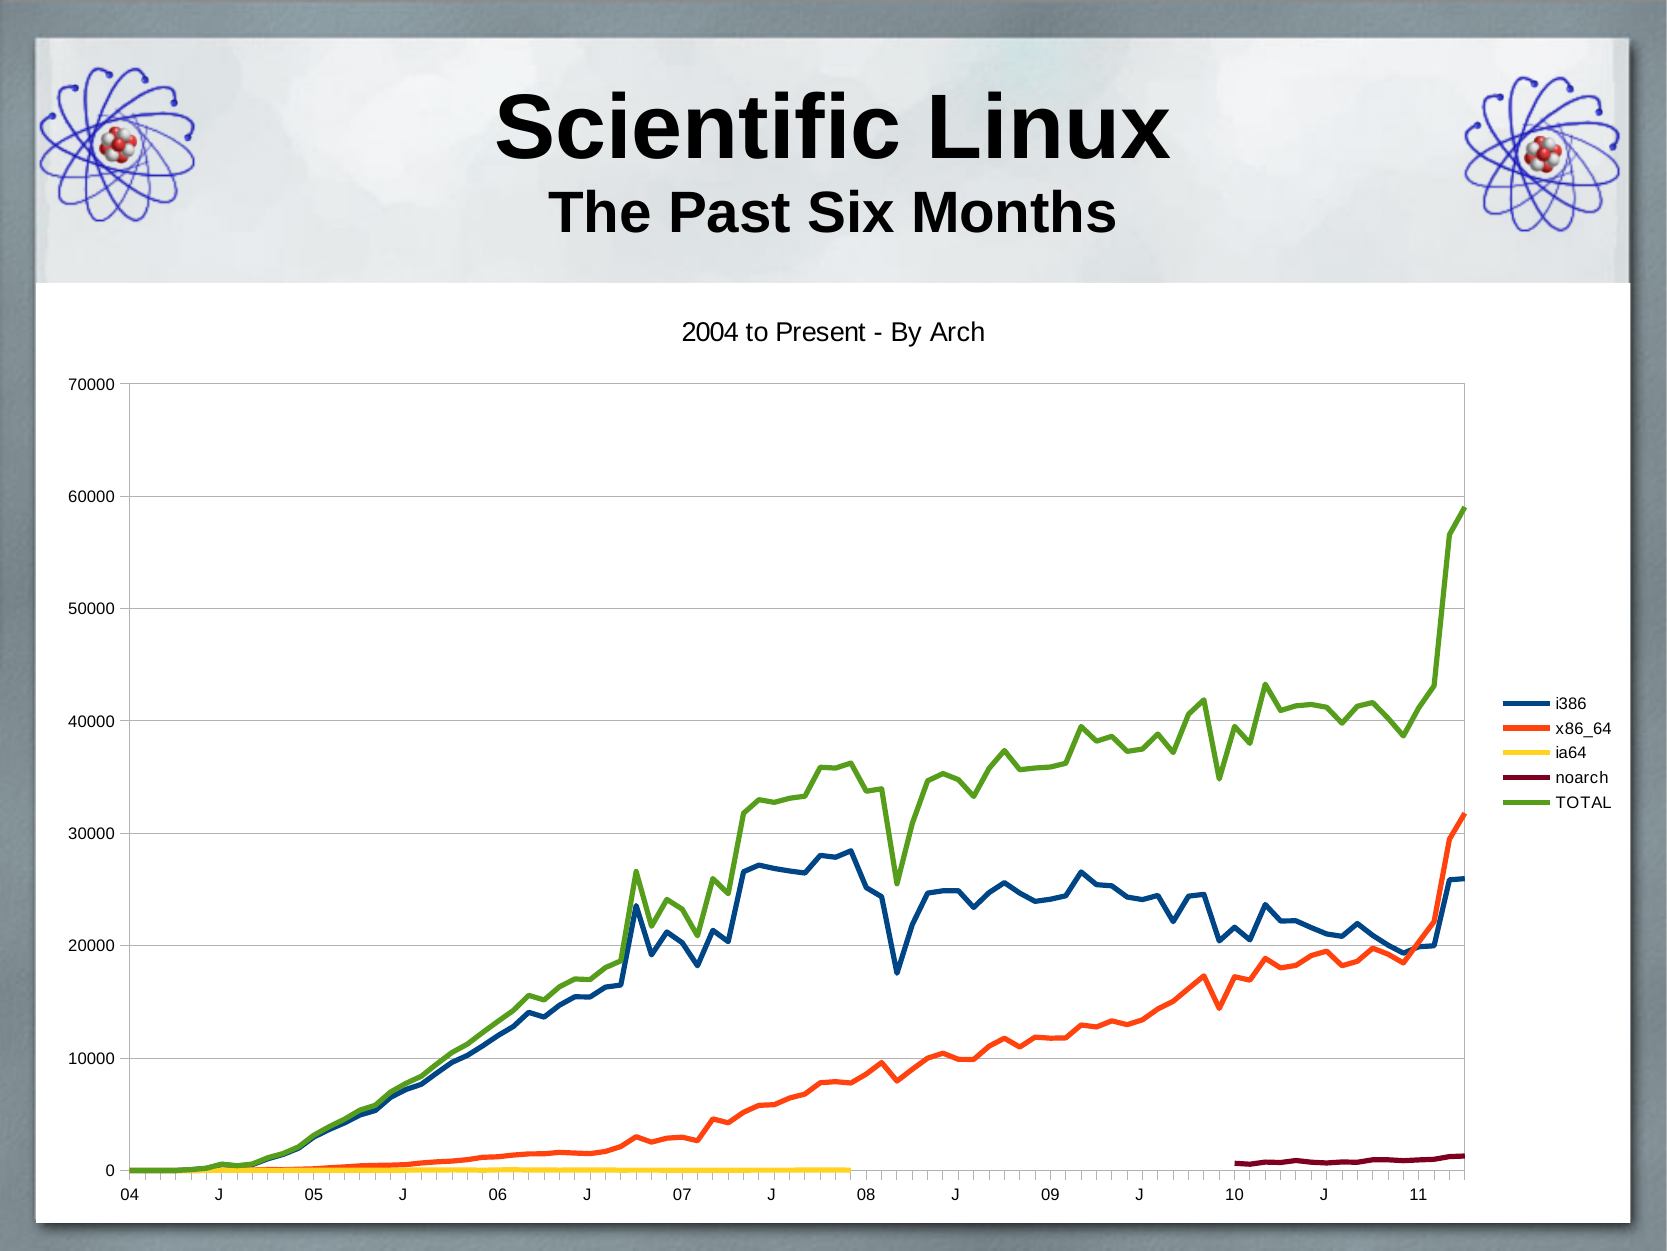

# Scientific Linux The Past Six Months
### Chart: 2004 to Present - By Arch
| Category | i386 | x86_64 | ia64 | noarch | TOTAL |
|---|---|---|---|---|---|
| 04 | 0.0 | 0.0 | 0.0 | None | 0.0 |
| None | 0.0 | 0.0 | 0.0 | None | 0.0 |
| None | 0.0 | 0.0 | 0.0 | None | 0.0 |
| None | 0.0 | 0.0 | 0.0 | None | 0.0 |
| None | 73.0 | 0.0 | 0.0 | None | 73.0 |
| None | 182.0 | 7.0 | 9.0 | None | 198.0 |
| J | 540.0 | 16.0 | 6.0 | None | 562.0 |
| None | 385.0 | 23.0 | 12.0 | None | 420.0 |
| None | 517.0 | 46.0 | 11.0 | None | 574.0 |
| None | 1040.0 | 83.0 | 9.0 | None | 1132.0 |
| None | 1427.0 | 69.0 | 9.0 | None | 1505.0 |
| None | 1976.0 | 108.0 | 17.0 | None | 2101.0 |
| 05 | 2979.0 | 146.0 | 15.0 | None | 3140.0 |
| None | 3645.0 | 241.0 | 12.0 | None | 3898.0 |
| None | 4235.0 | 313.0 | 16.0 | None | 4564.0 |
| None | 4933.0 | 409.0 | 24.0 | None | 5366.0 |
| None | 5329.0 | 450.0 | 20.0 | None | 5799.0 |
| None | 6502.0 | 468.0 | 12.0 | None | 6982.0 |
| J | 7202.0 | 520.0 | 25.0 | None | 7747.0 |
| None | 7663.0 | 665.0 | 49.0 | None | 8377.0 |
| None | 8664.0 | 763.0 | 38.0 | None | 9465.0 |
| None | 9616.0 | 833.0 | 48.0 | None | 10497.0 |
| None | 10231.0 | 960.0 | 44.0 | None | 11235.0 |
| None | 11084.0 | 1171.0 | 19.0 | None | 12274.0 |
| 06 | 12003.0 | 1215.0 | 51.0 | None | 13269.0 |
| None | 12807.0 | 1367.0 | 62.0 | None | 14236.0 |
| None | 14067.0 | 1473.0 | 39.0 | None | 15579.0 |
| None | 13642.0 | 1477.0 | 47.0 | None | 15166.0 |
| None | 14701.0 | 1608.0 | 28.0 | None | 16337.0 |
| None | 15449.0 | 1547.0 | 44.0 | None | 17040.0 |
| J | 15435.0 | 1497.0 | 46.0 | None | 16978.0 |
| None | 16313.0 | 1690.0 | 47.0 | None | 18050.0 |
| None | 16497.0 | 2128.0 | 23.0 | None | 18648.0 |
| None | 23568.0 | 3004.0 | 31.0 | None | 26603.0 |
| None | 19177.0 | 2518.0 | 27.0 | None | 21722.0 |
| None | 21219.0 | 2873.0 | 26.0 | None | 24118.0 |
| 07 | 20265.0 | 2960.0 | 25.0 | None | 23250.0 |
| None | 18211.0 | 2642.0 | 23.0 | None | 20876.0 |
| None | 21365.0 | 4582.0 | 25.0 | None | 25972.0 |
| None | 20359.0 | 4238.0 | 21.0 | None | 24618.0 |
| None | 26581.0 | 5176.0 | 24.0 | None | 31781.0 |
| None | 27167.0 | 5793.0 | 29.0 | None | 32989.0 |
| J | 26871.0 | 5851.0 | 28.0 | None | 32750.0 |
| None | 26643.0 | 6442.0 | 29.0 | None | 33114.0 |
| None | 26466.0 | 6798.0 | 35.0 | None | 33299.0 |
| None | 28037.0 | 7806.0 | 34.0 | None | 35877.0 |
| None | 27869.0 | 7902.0 | 32.0 | None | 35803.0 |
| None | 28439.0 | 7781.0 | 27.0 | None | 36247.0 |
| 08 | 25163.0 | 8577.0 | None | None | 33740.0 |
| None | 24355.0 | 9604.0 | None | None | 33959.0 |
| None | 17549.0 | 7953.0 | None | None | 25502.0 |
| None | 21872.0 | 9003.0 | None | None | 30875.0 |
| None | 24676.0 | 9993.0 | None | None | 34669.0 |
| None | 24881.0 | 10431.0 | None | None | 35312.0 |
| J | 24894.0 | 9885.0 | None | None | 34779.0 |
| None | 23399.0 | 9874.0 | None | None | 33273.0 |
| None | 24718.0 | 11051.0 | None | None | 35769.0 |
| None | 25606.0 | 11769.0 | None | None | 37375.0 |
| None | 24679.0 | 10977.0 | None | None | 35656.0 |
| None | 23944.0 | 11860.0 | None | None | 35804.0 |
| 09 | 24133.0 | 11765.0 | None | None | 35898.0 |
| None | 24434.0 | 11795.0 | None | None | 36229.0 |
| None | 26558.0 | 12946.0 | None | None | 39504.0 |
| None | 25431.0 | 12766.0 | None | None | 38197.0 |
| None | 25326.0 | 13310.0 | None | None | 38636.0 |
| None | 24327.0 | 12969.0 | None | None | 37296.0 |
| J | 24098.0 | 13402.0 | None | None | 37500.0 |
| None | 24474.0 | 14366.0 | None | None | 38840.0 |
| None | 22139.0 | 15052.0 | None | None | 37191.0 |
| None | 24405.0 | 16192.0 | None | None | 40597.0 |
| None | 24565.0 | 17314.0 | None | None | 41879.0 |
| None | 20414.0 | 14417.0 | None | None | 34831.0 |
| 10 | 21640.0 | 17236.0 | None | 641.0 | 39517.0 |
| None | 20513.0 | 16933.0 | None | 555.0 | 38001.0 |
| None | 23656.0 | 18872.0 | None | 745.0 | 43273.0 |
| None | 22199.0 | 18021.0 | None | 709.0 | 40929.0 |
| None | 22215.0 | 18245.0 | None | 885.0 | 41345.0 |
| None | 21603.0 | 19126.0 | None | 735.0 | 41464.0 |
| J | 21042.0 | 19511.0 | None | 664.0 | 41217.0 |
| None | 20831.0 | 18214.0 | None | 756.0 | 39801.0 |
| None | 21969.0 | 18607.0 | None | 730.0 | 41306.0 |
| None | 20915.0 | 19776.0 | None | 950.0 | 41641.0 |
| None | 20047.0 | 19246.0 | None | 951.0 | 40244.0 |
| None | 19334.0 | 18464.0 | None | 869.0 | 38667.0 |
| 11 | 19900.0 | 20324.0 | None | 940.0 | 41164.0 |
| None | 19993.0 | 22143.0 | None | 988.0 | 43124.0 |
| None | 25862.0 | 29482.0 | None | 1230.0 | 56574.0 |
| None | 25967.0 | 31786.0 | None | 1284.0 | 59037.0 |